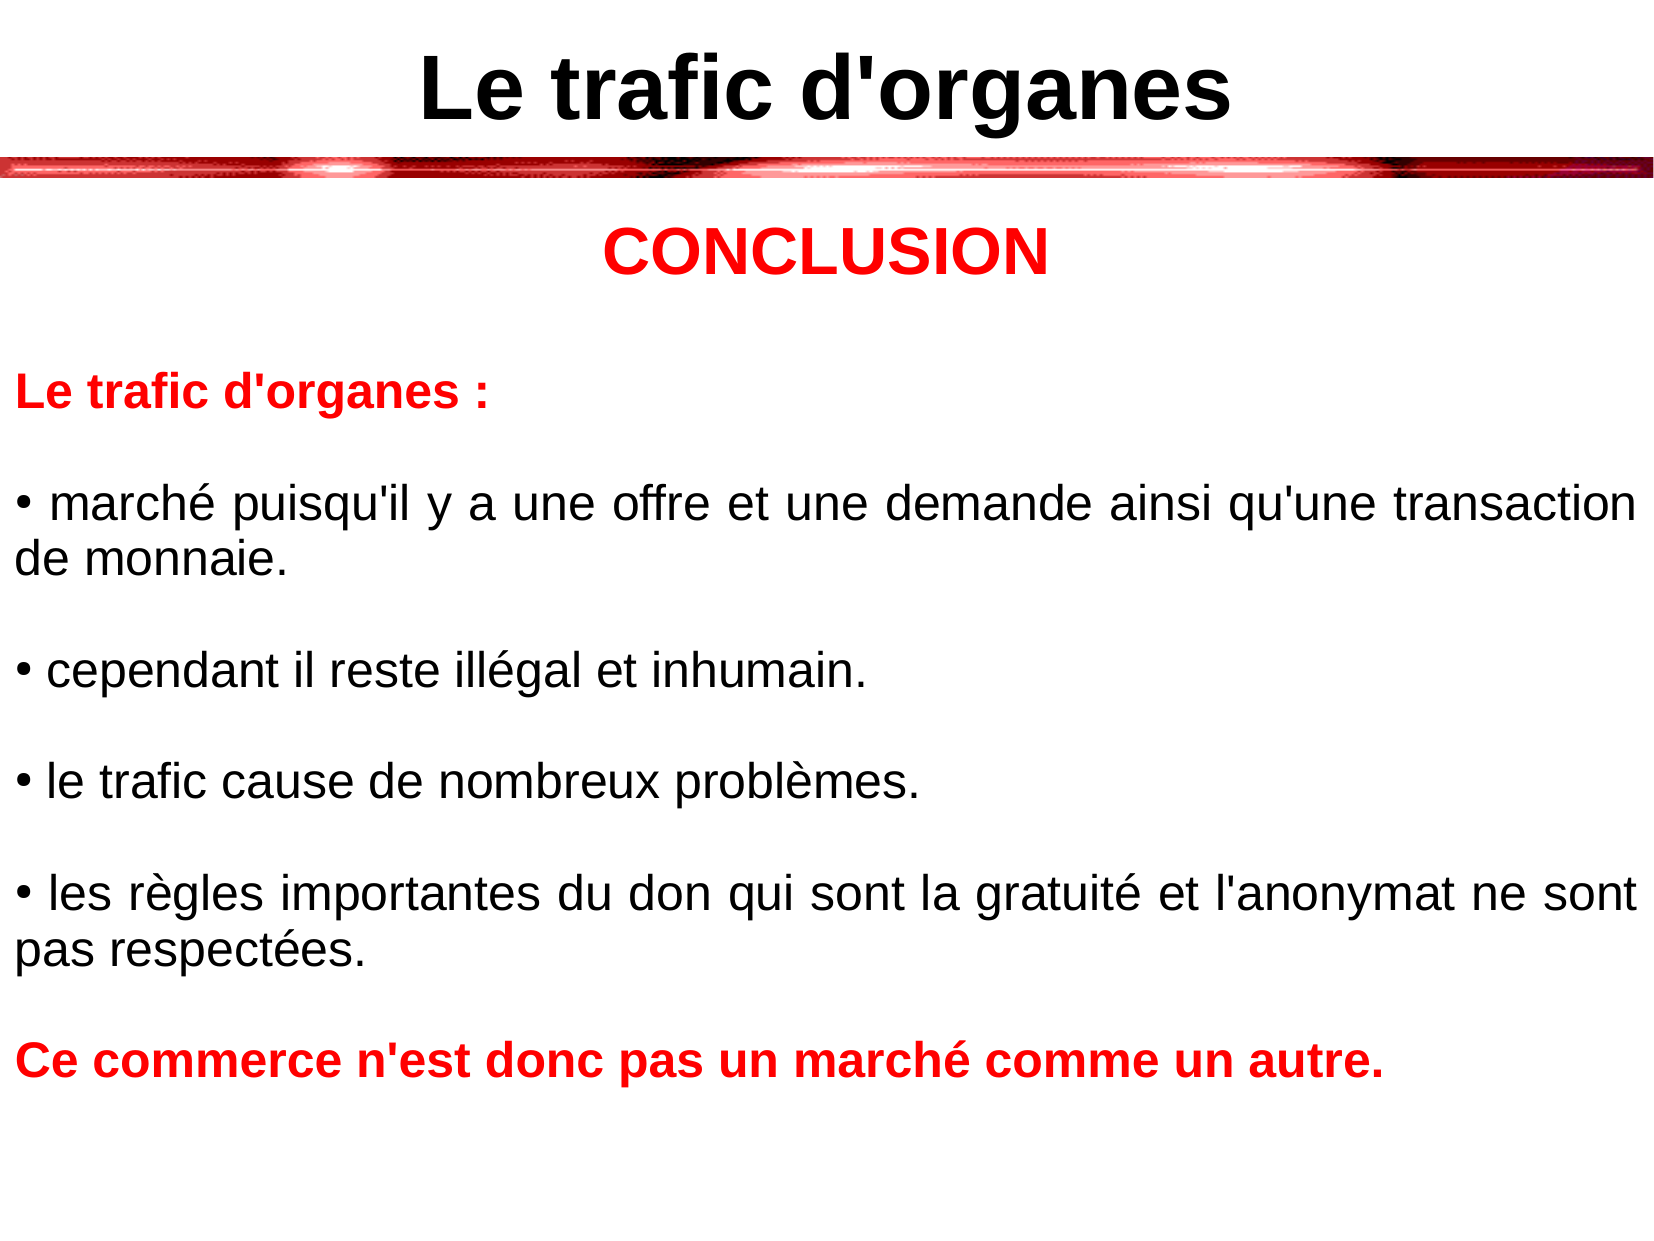

Le trafic d'organes
CONCLUSION
Le trafic d'organes :
 marché puisqu'il y a une offre et une demande ainsi qu'une transaction de monnaie.
 cependant il reste illégal et inhumain.
 le trafic cause de nombreux problèmes.
 les règles importantes du don qui sont la gratuité et l'anonymat ne sont pas respectées.
Ce commerce n'est donc pas un marché comme un autre.